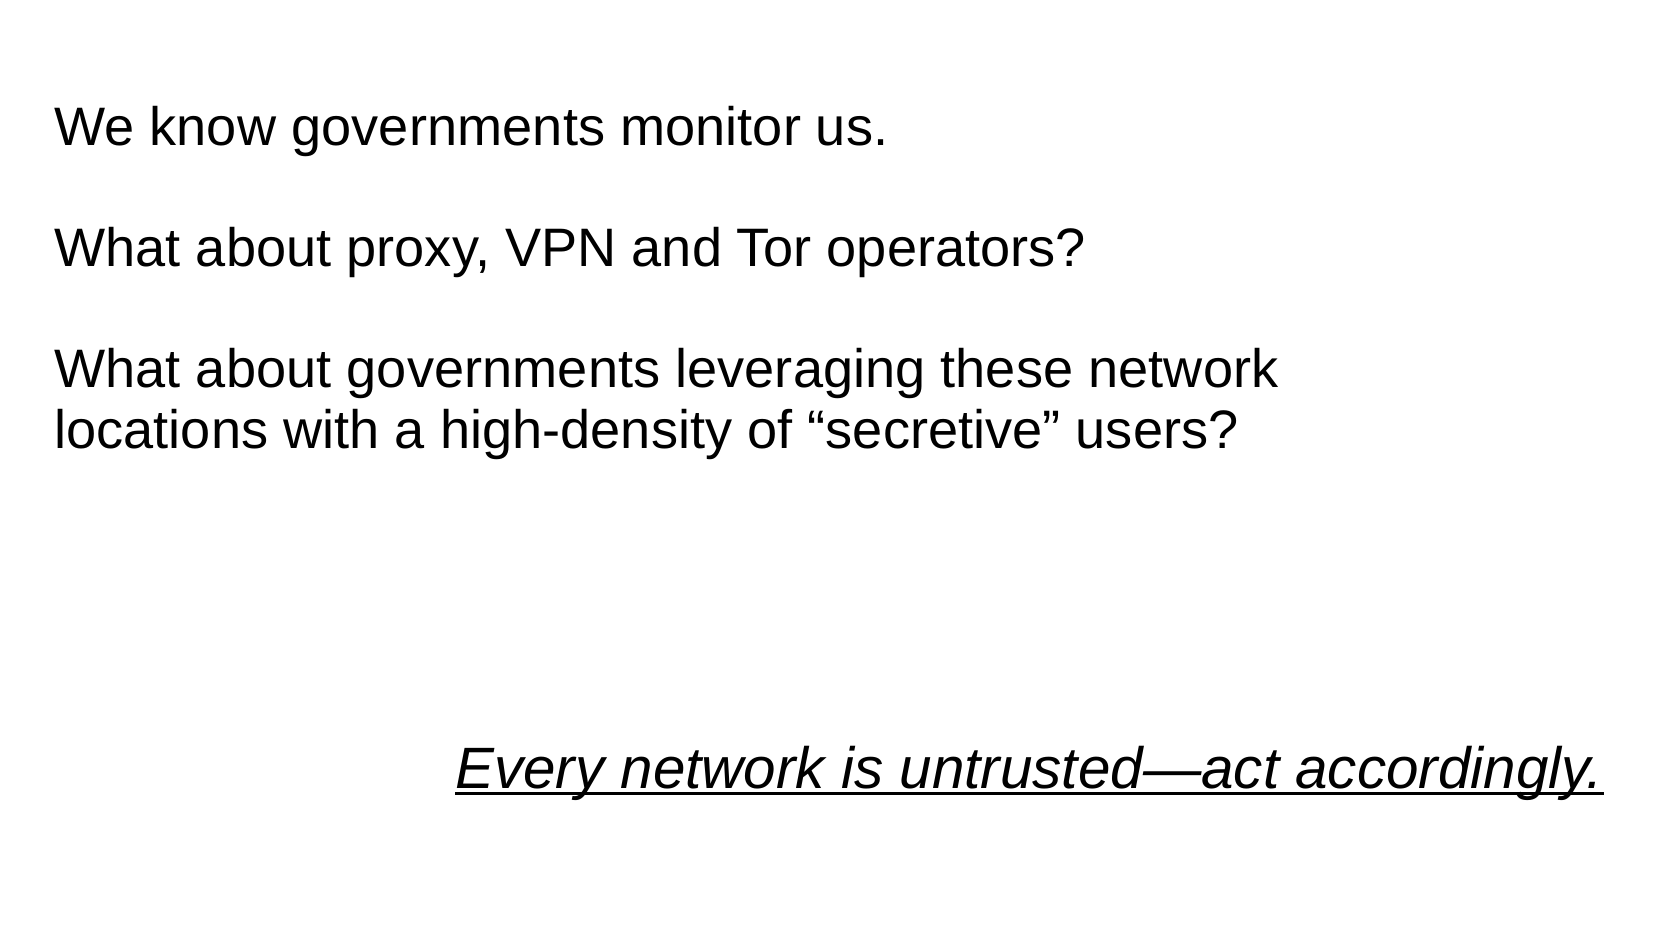

# We know governments monitor us. What about proxy, VPN and Tor operators? What about governments leveraging these network locations with a high-density of “secretive” users?
Every network is untrusted—act accordingly.